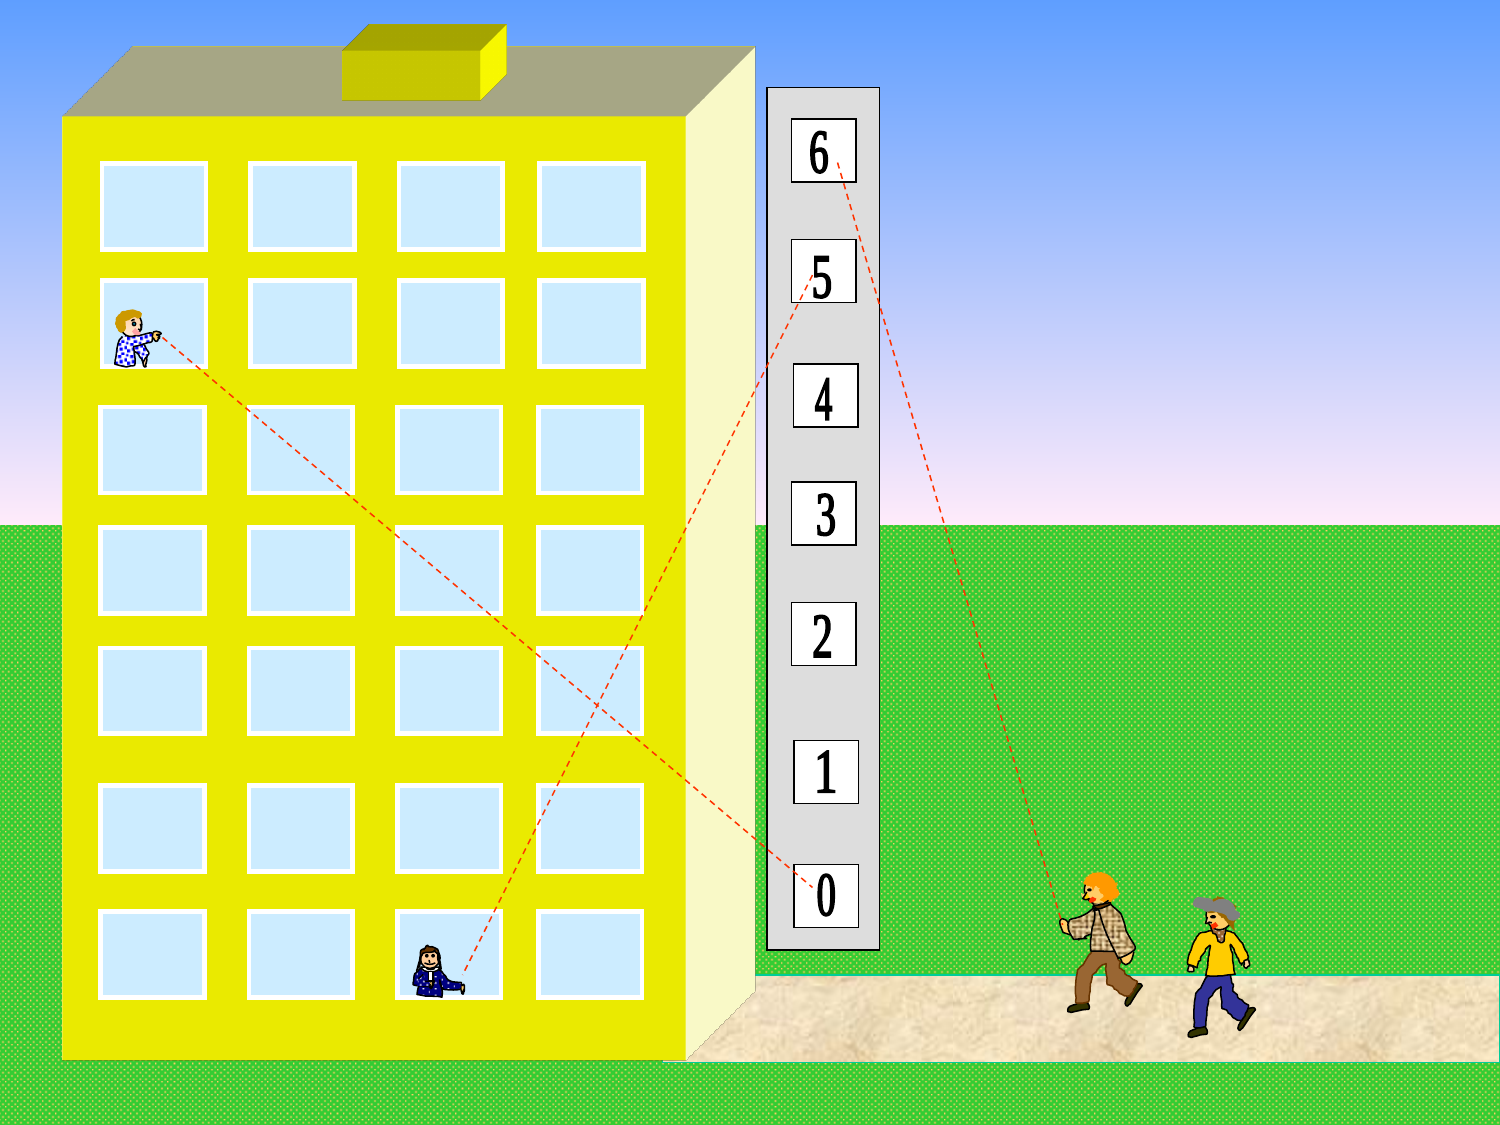

# Pořadí
6
5
4
3
2
1
0